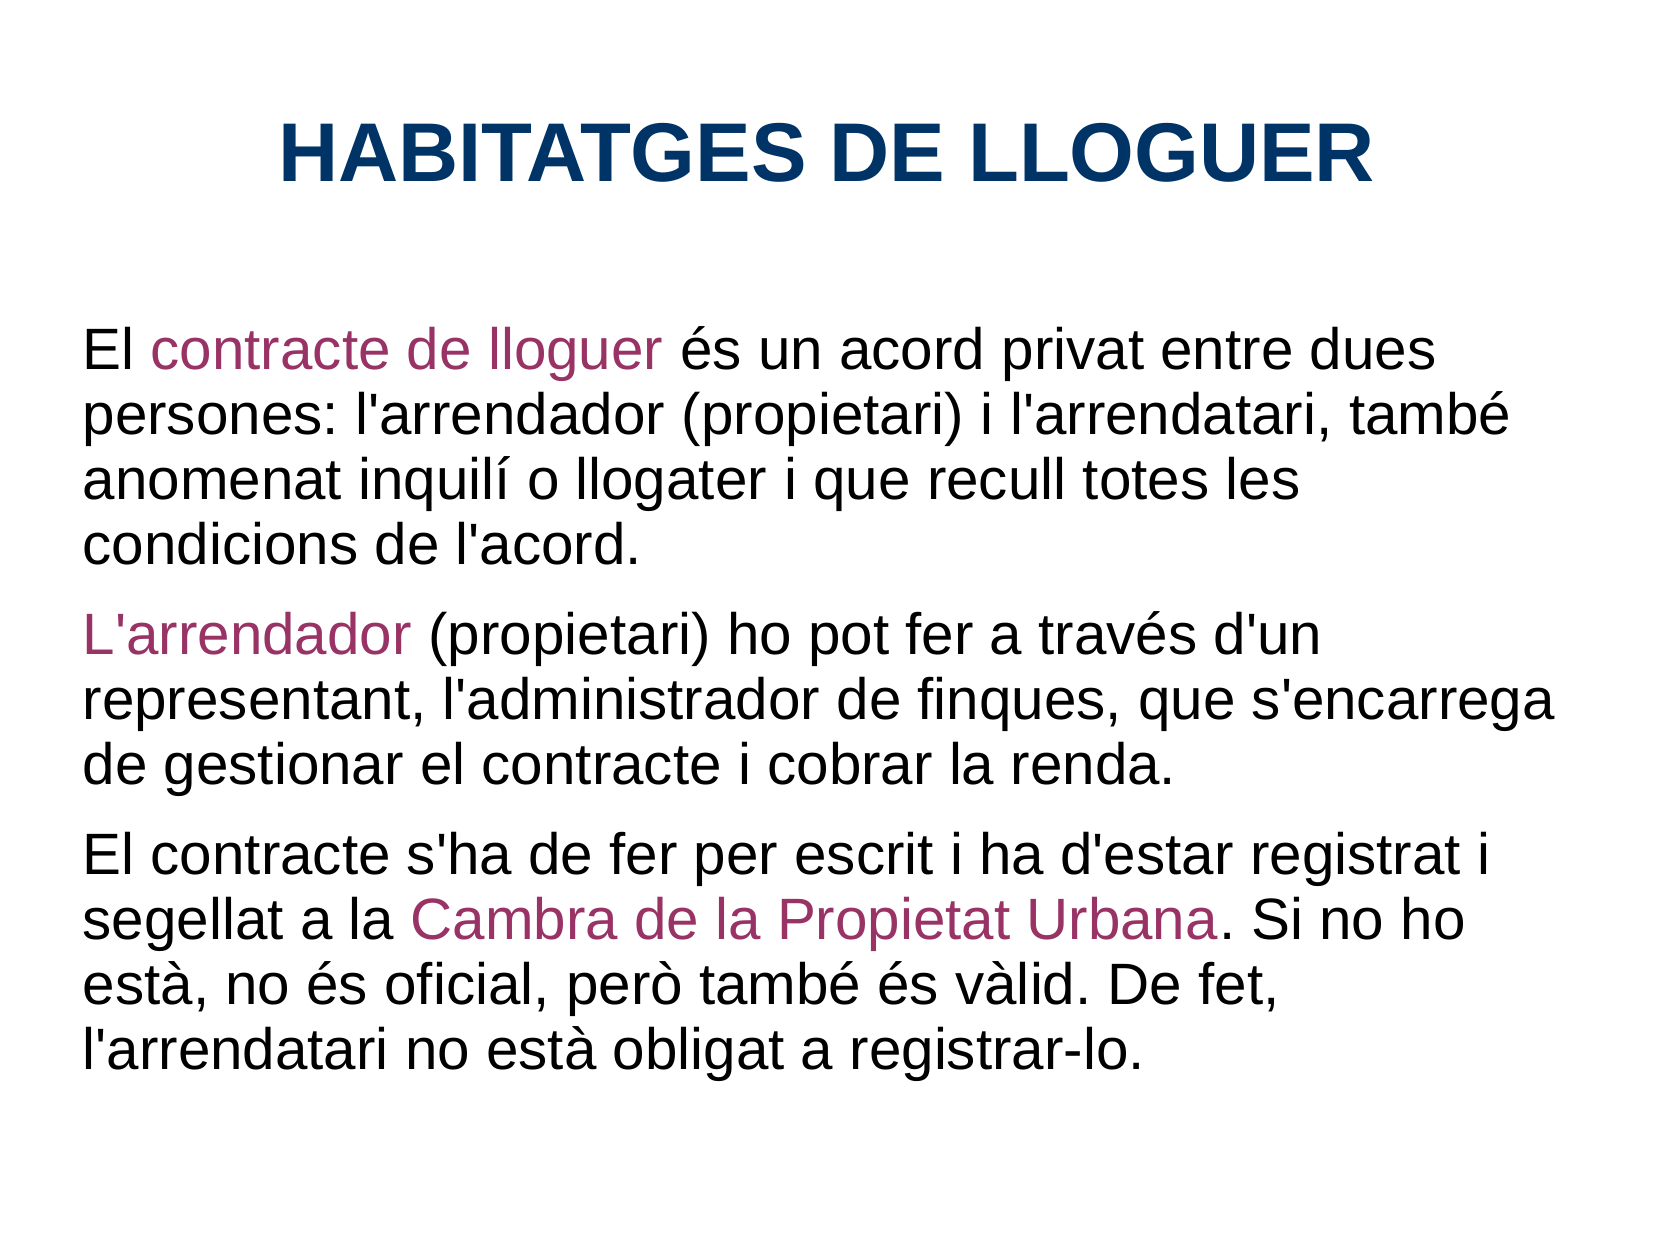

# HABITATGES DE LLOGUER
El contracte de lloguer és un acord privat entre dues persones: l'arrendador (propietari) i l'arrendatari, també anomenat inquilí o llogater i que recull totes les condicions de l'acord.
L'arrendador (propietari) ho pot fer a través d'un representant, l'administrador de finques, que s'encarrega de gestionar el contracte i cobrar la renda.
El contracte s'ha de fer per escrit i ha d'estar registrat i segellat a la Cambra de la Propietat Urbana. Si no ho està, no és oficial, però també és vàlid. De fet, l'arrendatari no està obligat a registrar-lo.